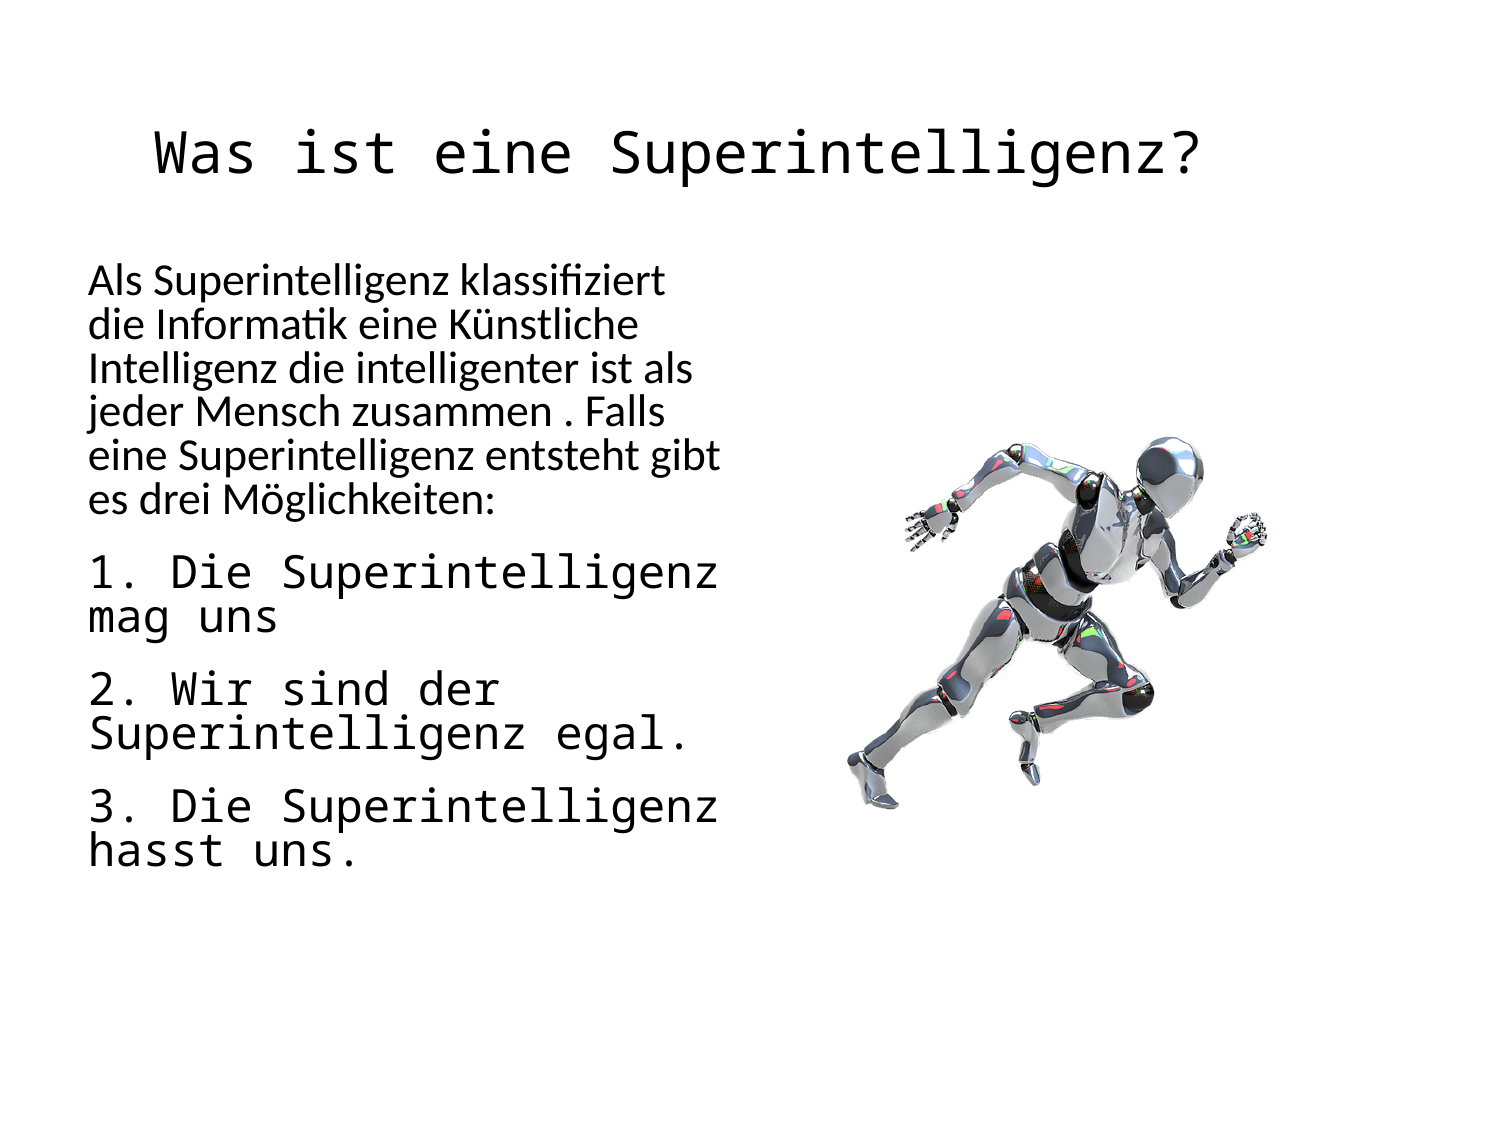

# Was ist eine Superintelligenz?
Als Superintelligenz klassifiziert die Informatik eine Künstliche Intelligenz die intelligenter ist als jeder Mensch zusammen . Falls eine Superintelligenz entsteht gibt es drei Möglichkeiten:
1. Die Superintelligenz mag uns
2. Wir sind der Superintelligenz egal.
3. Die Superintelligenz hasst uns.